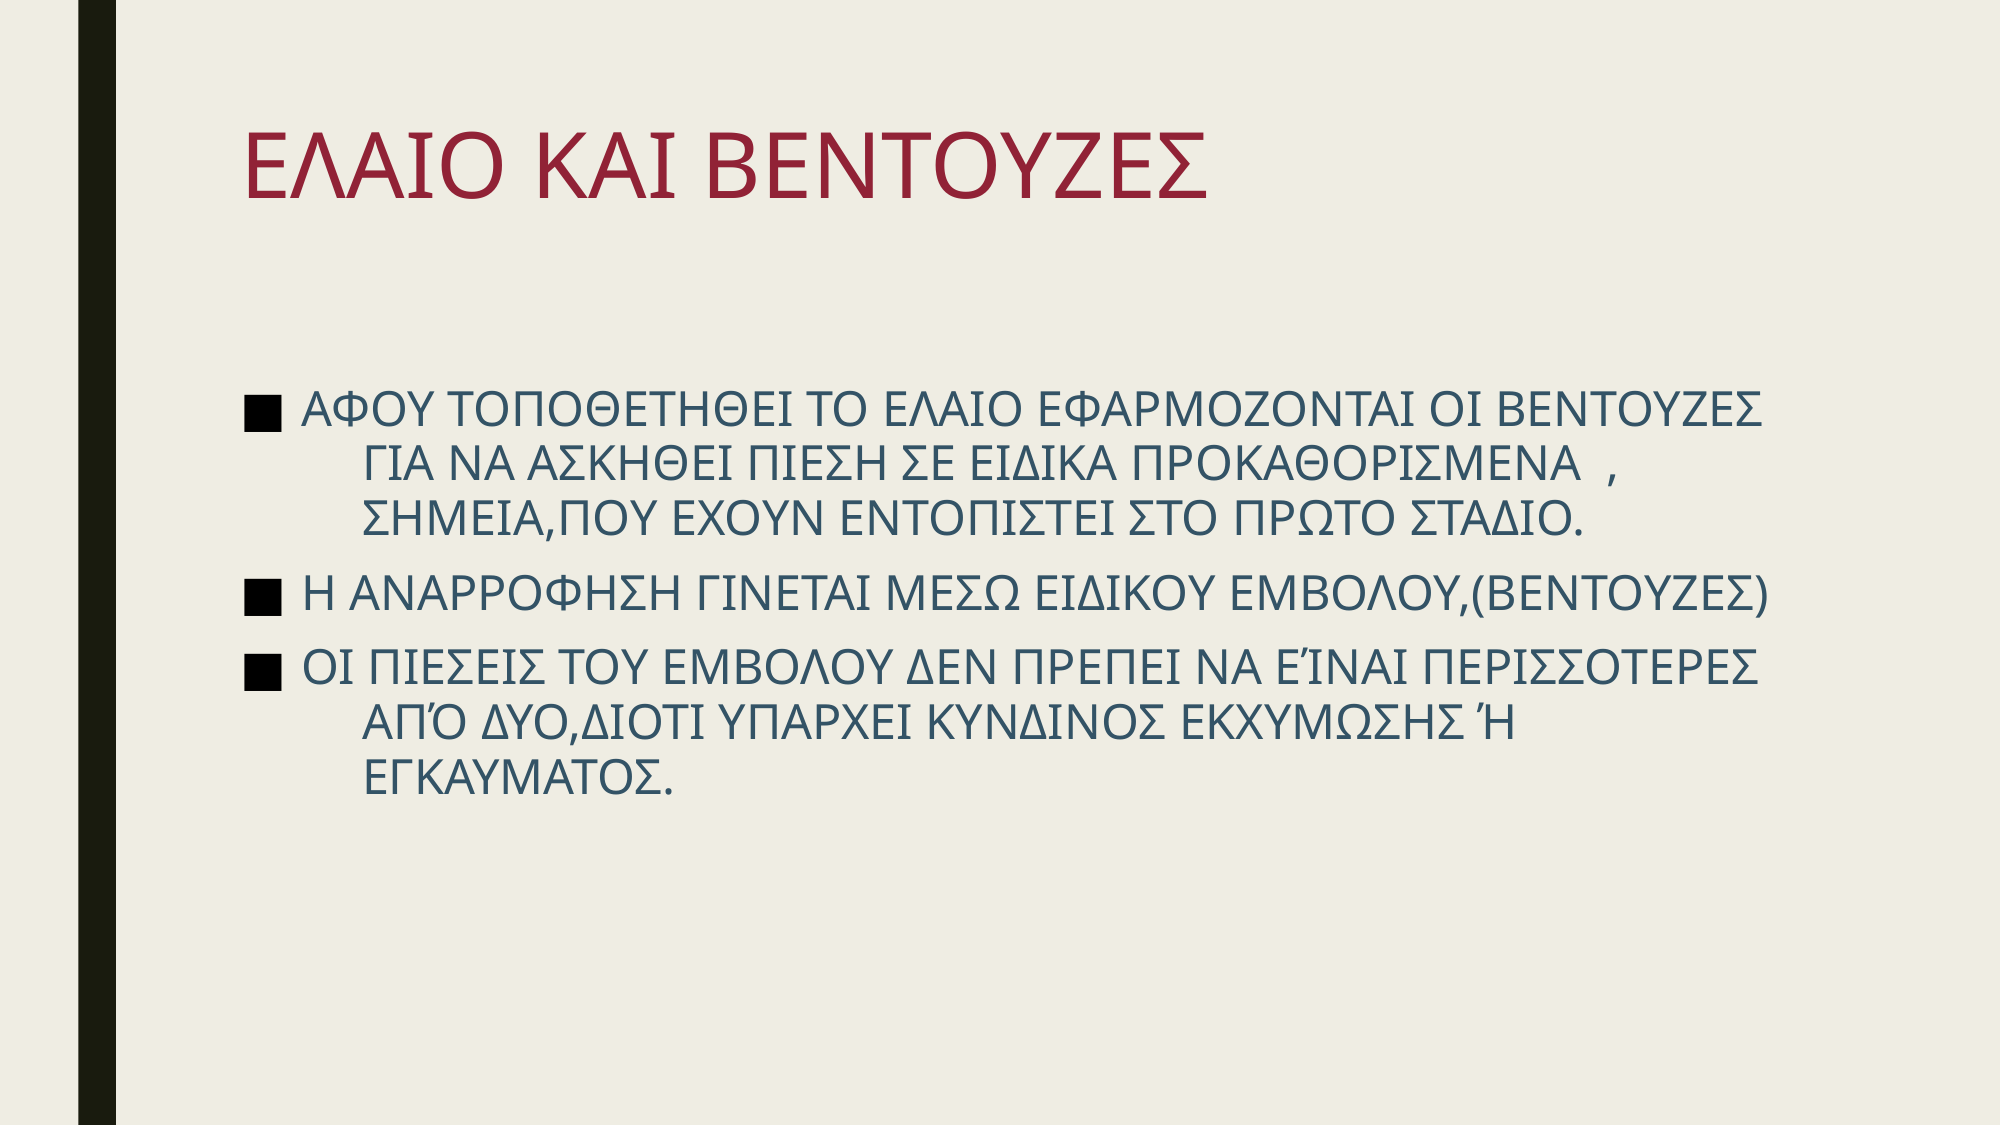

# ΕΛΑΙΟ ΚΑΙ ΒΕΝΤΟΥΖΕΣ
ΑΦΟΥ ΤΟΠΟΘΕΤΗΘΕΙ ΤΟ ΕΛΑΙΟ ΕΦΑΡΜΟΖΟΝΤΑΙ ΟΙ ΒΕΝΤΟΥΖΕΣ ΓΙΑ ΝΑ ΑΣΚΗΘΕΙ ΠΙΕΣΗ ΣΕ ΕΙΔΙΚΑ ΠΡΟΚΑΘΟΡΙΣΜΕΝΑ , ΣΗΜΕΙΑ,ΠΟΥ ΕΧΟΥΝ ΕΝΤΟΠΙΣΤΕΙ ΣΤΟ ΠΡΩΤΟ ΣΤΑΔΙΟ.
Η ΑΝΑΡΡΟΦΗΣΗ ΓΙΝΕΤΑΙ ΜΕΣΩ ΕΙΔΙΚΟΥ ΕΜΒΟΛΟΥ,(ΒΕΝΤΟΥΖΕΣ)
ΟΙ ΠΙΕΣΕΙΣ ΤΟΥ ΕΜΒΟΛΟΥ ΔΕΝ ΠΡΕΠΕΙ ΝΑ ΕΊΝΑΙ ΠΕΡΙΣΣΟΤΕΡΕΣ ΑΠΌ ΔΥΟ,ΔΙΟΤΙ ΥΠΑΡΧΕΙ ΚΥΝΔΙΝΟΣ ΕΚΧΥΜΩΣΗΣ Ή ΕΓΚΑΥΜΑΤΟΣ.